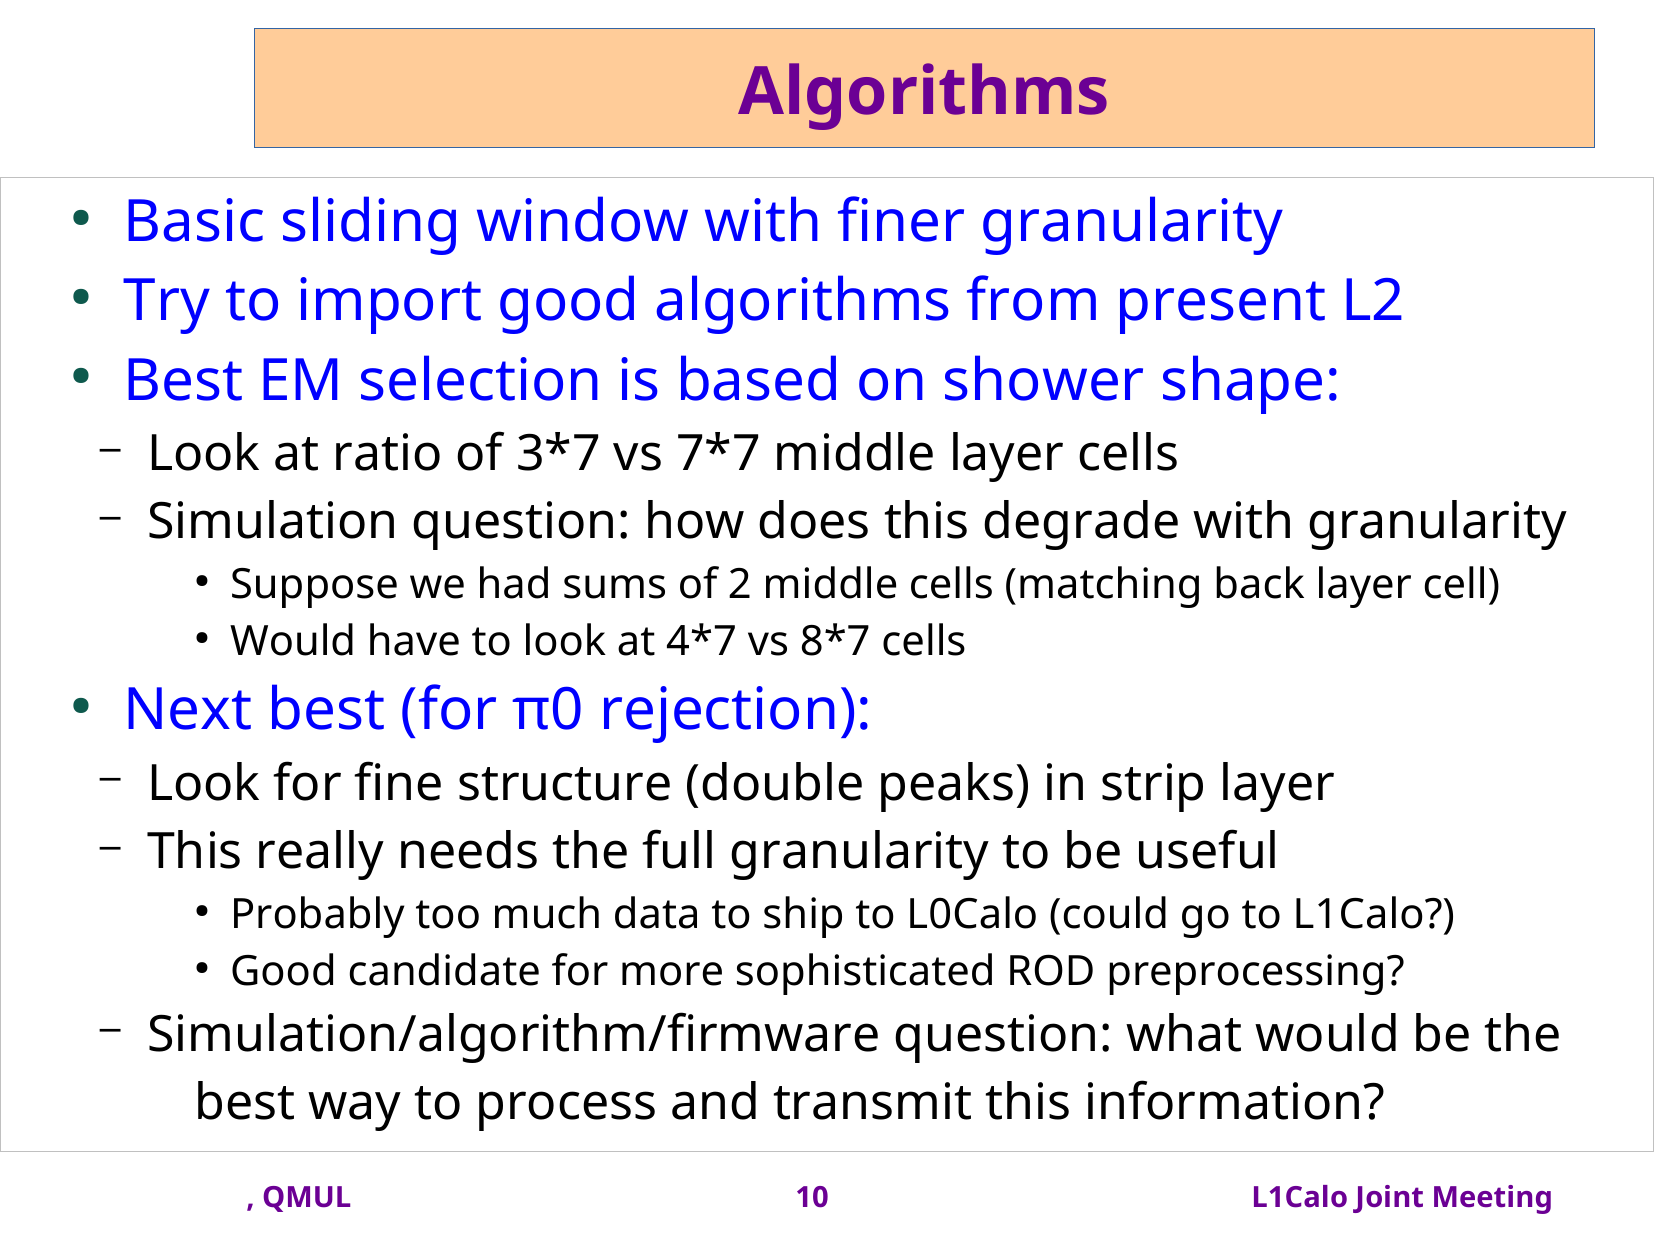

# Algorithms
Basic sliding window with finer granularity
Try to import good algorithms from present L2
Best EM selection is based on shower shape:
Look at ratio of 3*7 vs 7*7 middle layer cells
Simulation question: how does this degrade with granularity
Suppose we had sums of 2 middle cells (matching back layer cell)
Would have to look at 4*7 vs 8*7 cells
Next best (for π0 rejection):
Look for fine structure (double peaks) in strip layer
This really needs the full granularity to be useful
Probably too much data to ship to L0Calo (could go to L1Calo?)
Good candidate for more sophisticated ROD preprocessing?
Simulation/algorithm/firmware question: what would be the best way to process and transmit this information?